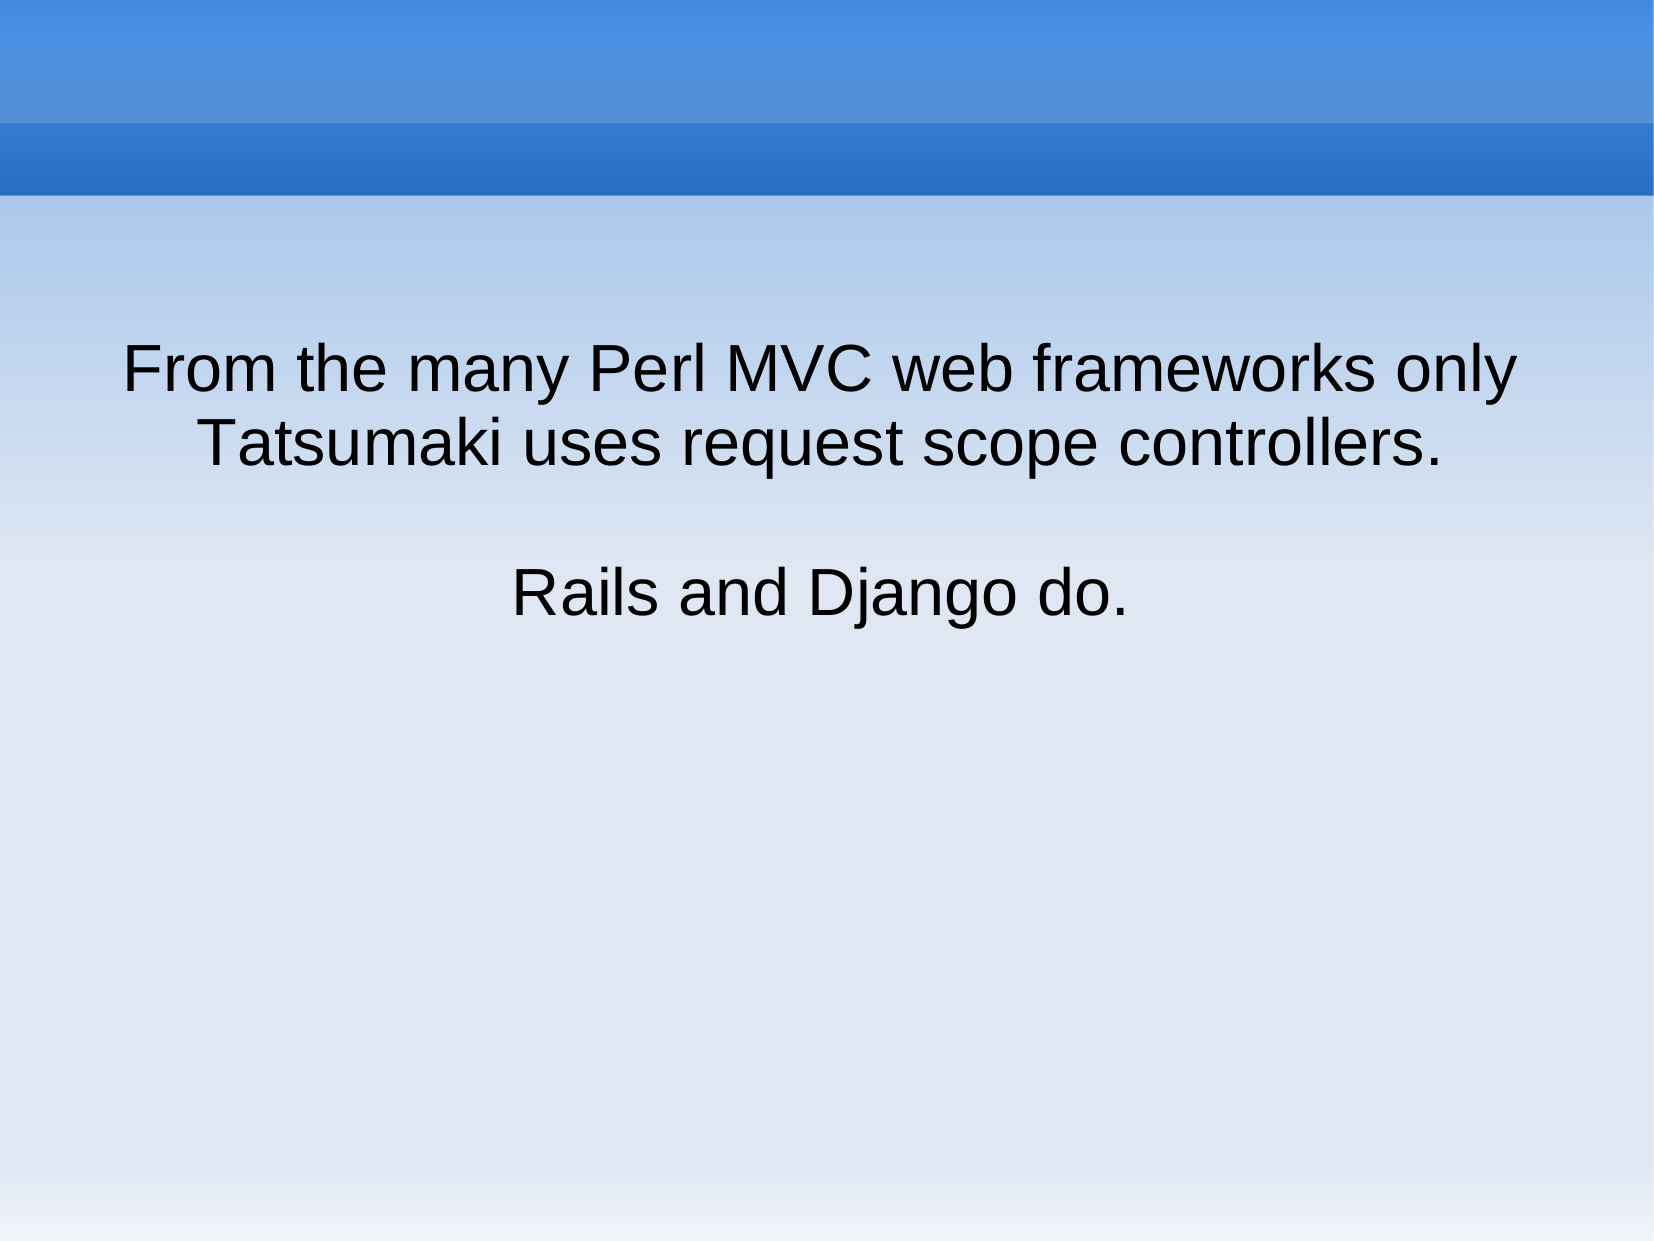

# From the many Perl MVC web frameworks only Tatsumaki uses request scope controllers.
Rails and Django do.